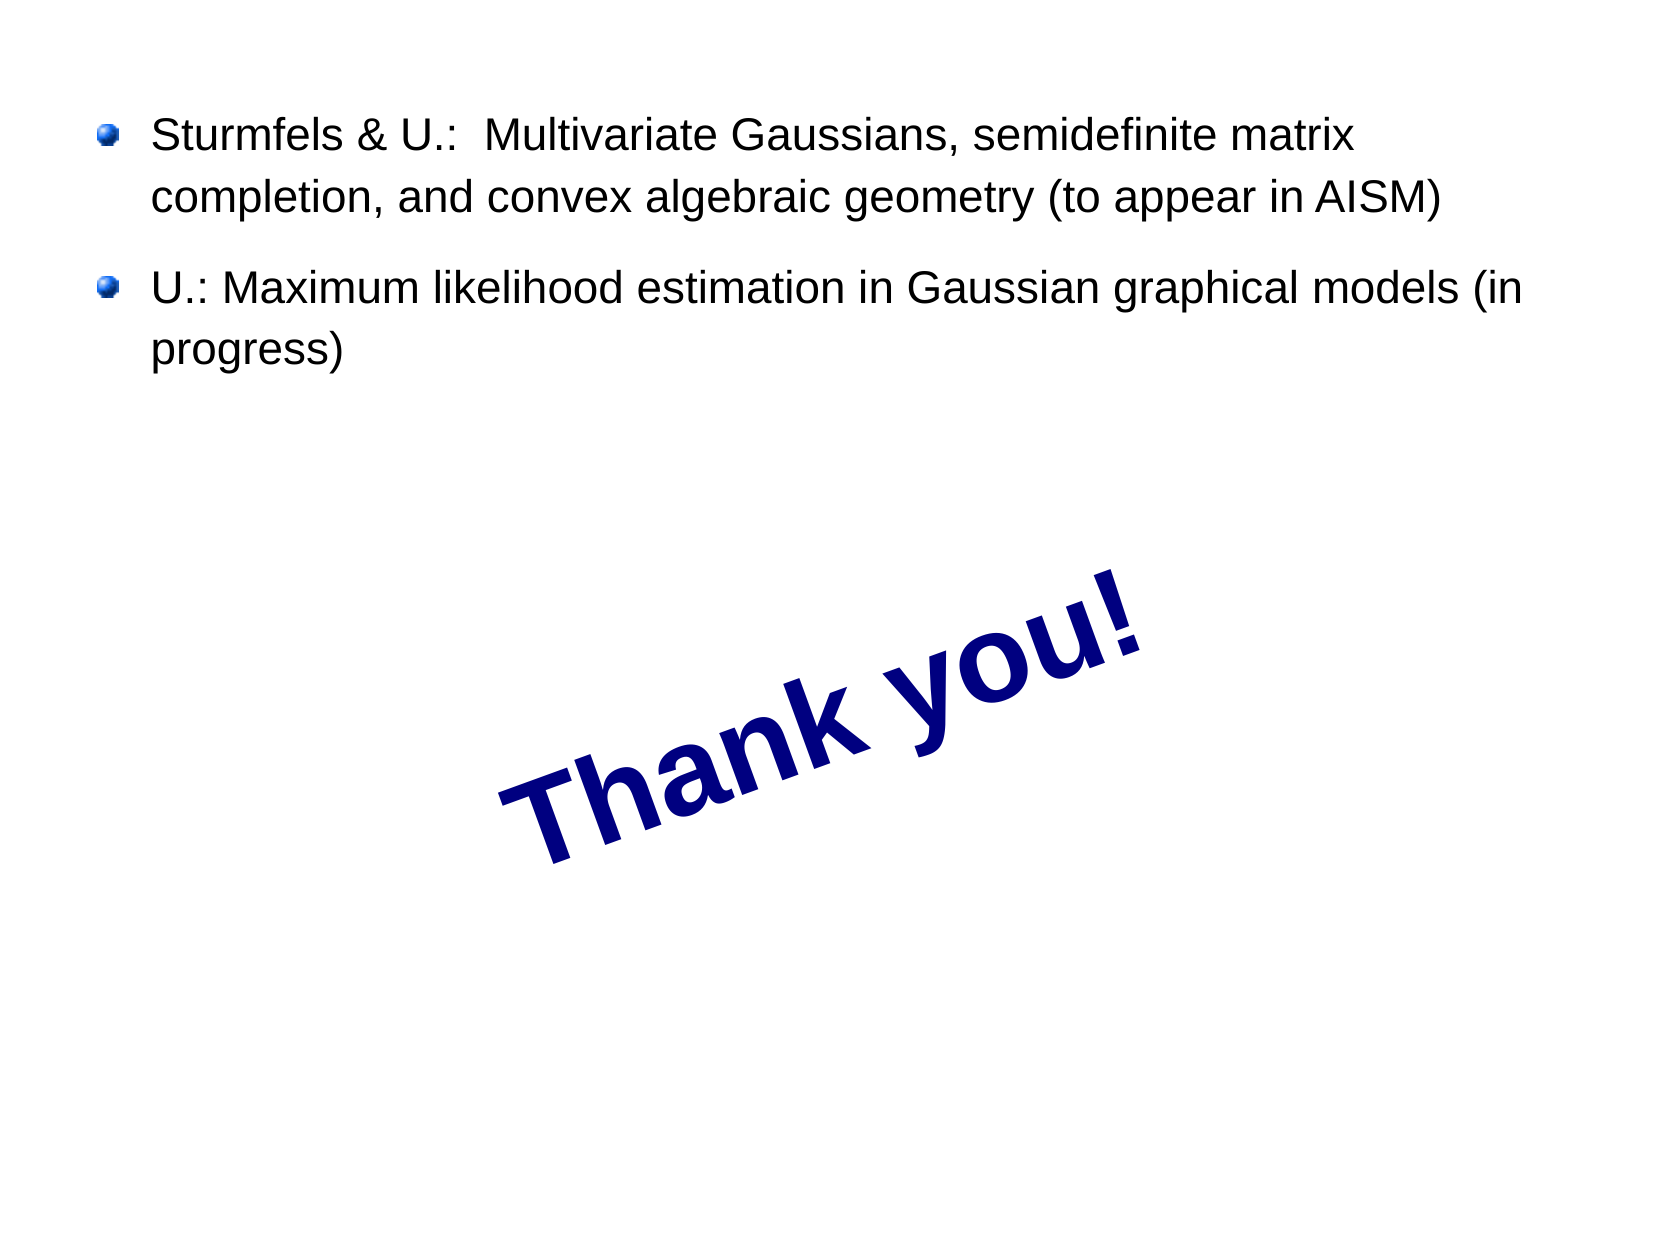

Sturmfels & U.: Multivariate Gaussians, semidefinite matrix completion, and convex algebraic geometry (to appear in AISM)
U.: Maximum likelihood estimation in Gaussian graphical models (in progress)
# Thank you!